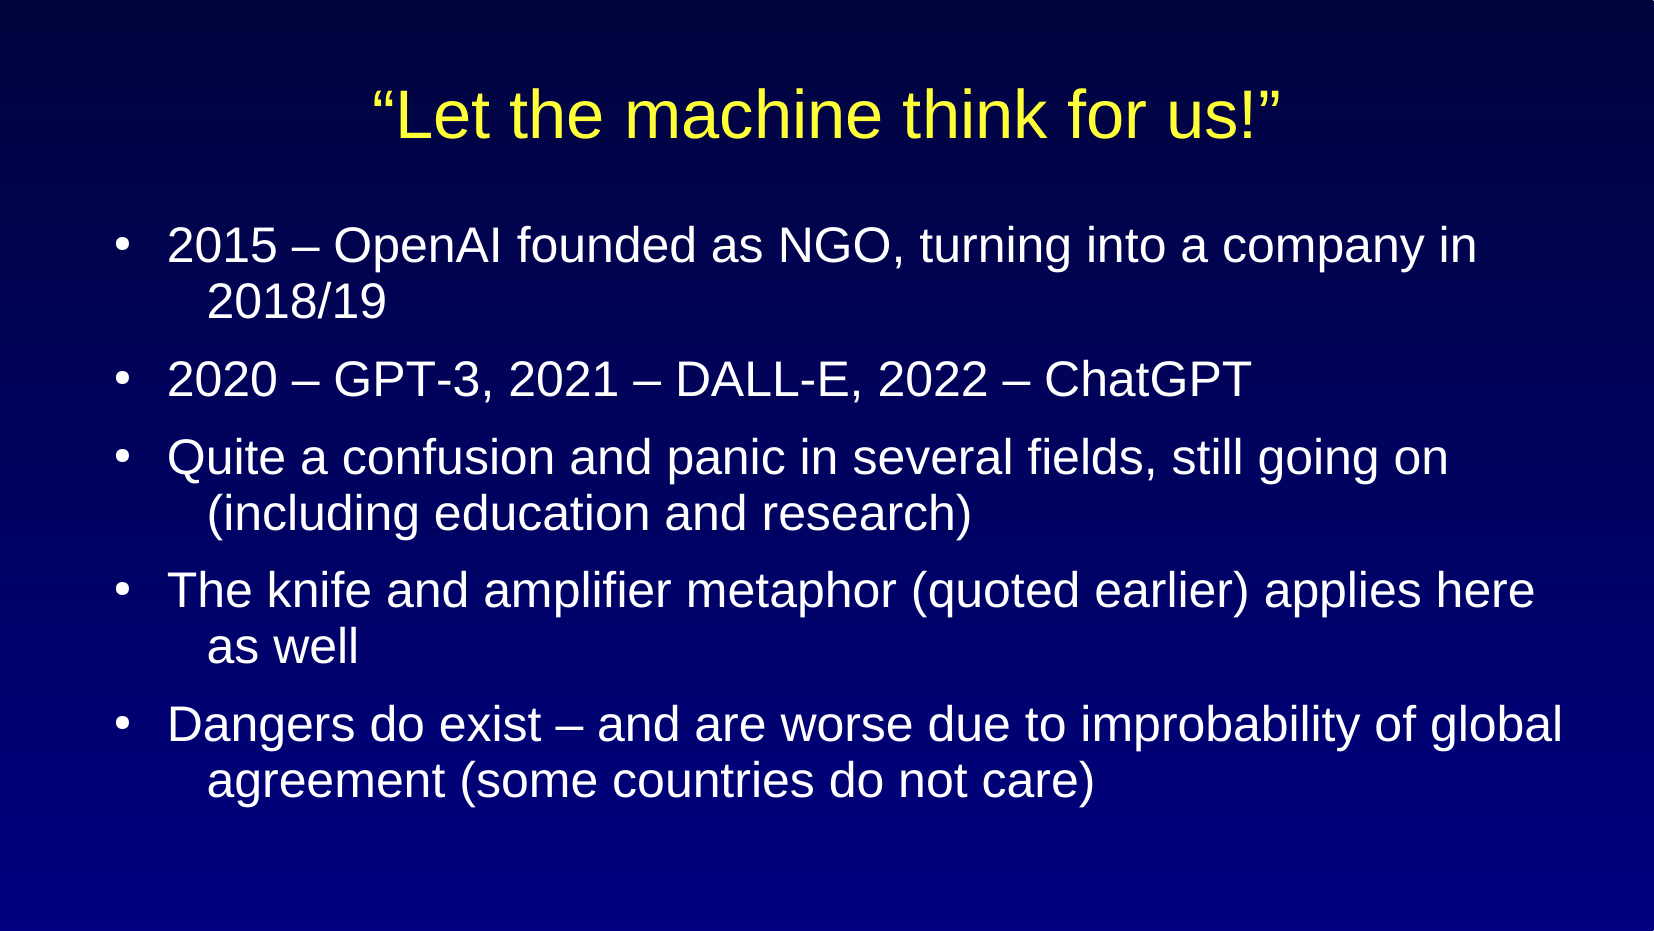

# “Let the machine think for us!”
2015 – OpenAI founded as NGO, turning into a company in 2018/19
2020 – GPT-3, 2021 – DALL-E, 2022 – ChatGPT
Quite a confusion and panic in several fields, still going on (including education and research)
The knife and amplifier metaphor (quoted earlier) applies here as well
Dangers do exist – and are worse due to improbability of global agreement (some countries do not care)